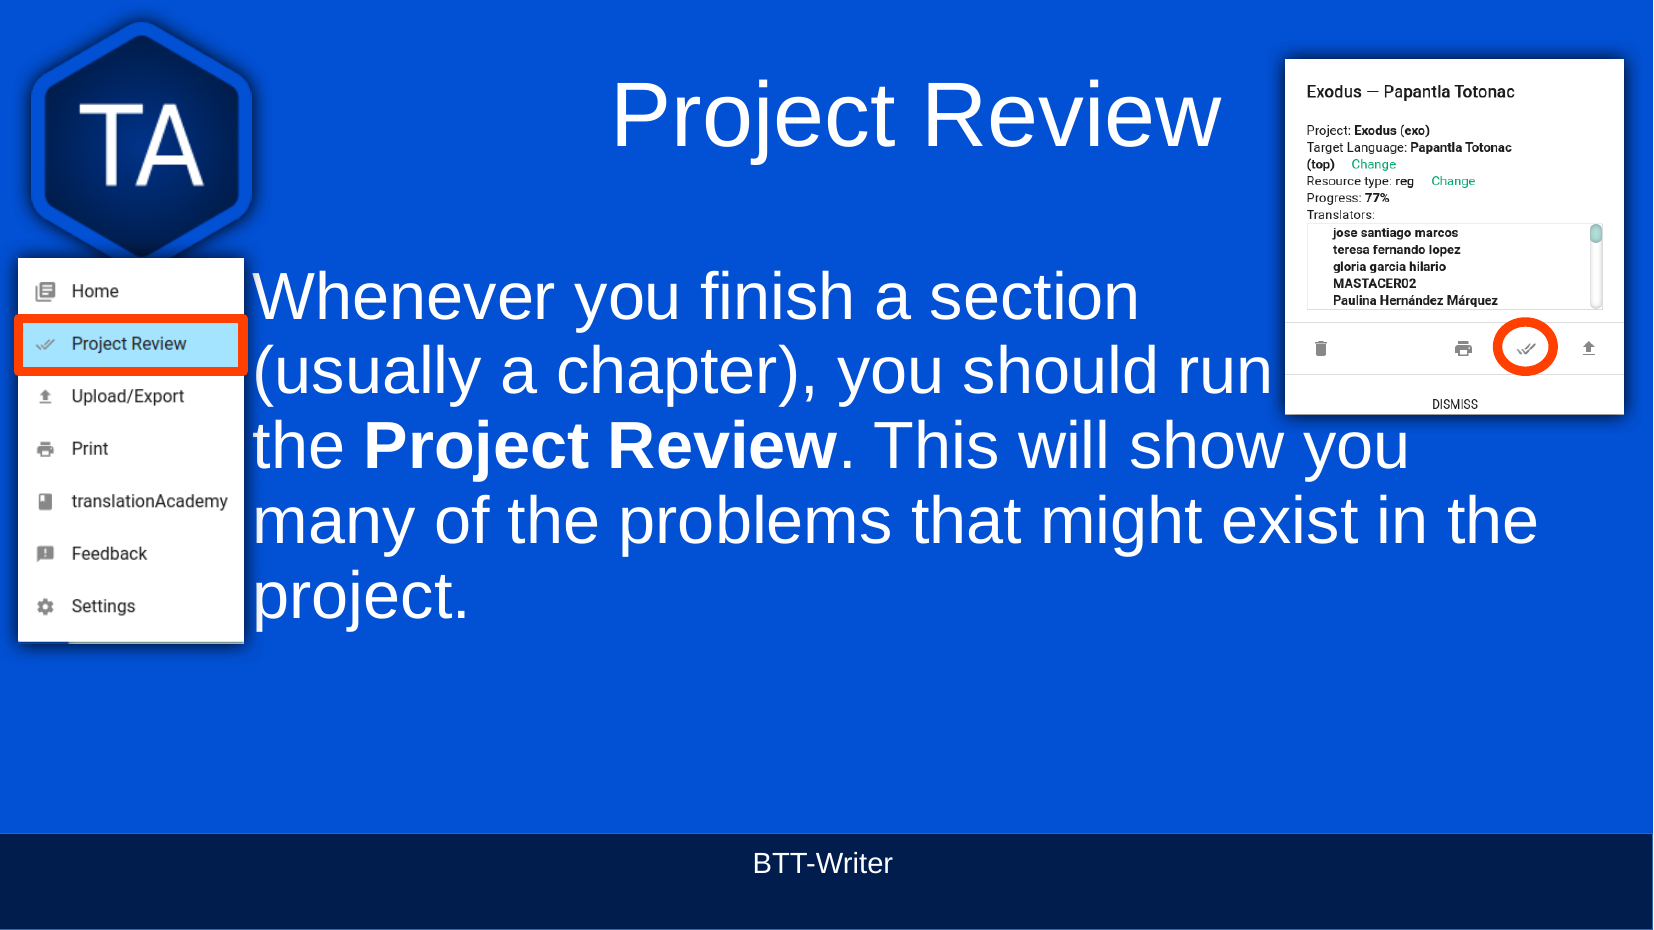

# Project Review
Whenever you finish a section
(usually a chapter), you should run
the Project Review. This will show you many of the problems that might exist in the project.